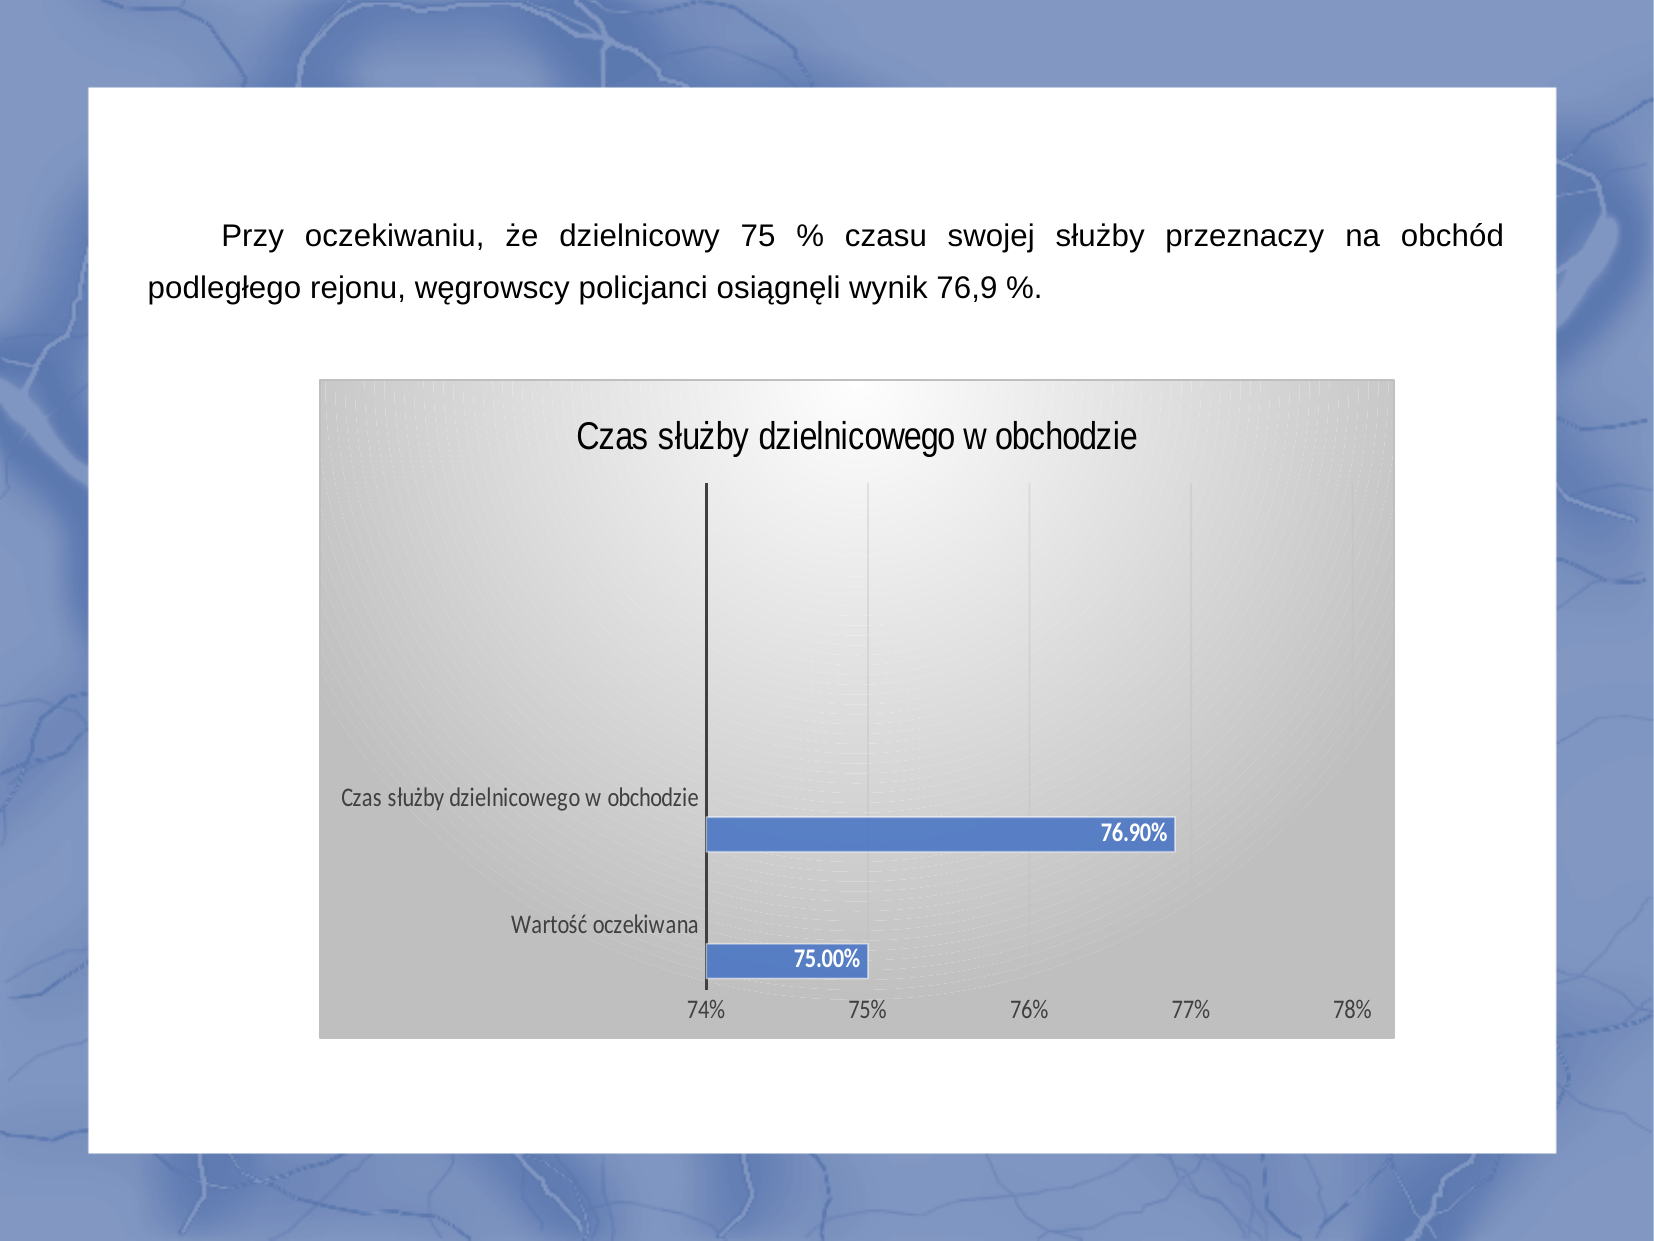

# Przy oczekiwaniu, że dzielnicowy 75 % czasu swojej służby przeznaczy na obchód podległego rejonu, węgrowscy policjanci osiągnęli wynik 76,9 %.
### Chart: Czas służby dzielnicowego w obchodzie
| Category | Kolumna3 | Kolumna1 | Kolumna2 |
|---|---|---|---|
| Wartość oczekiwana | 0.75 | None | None |
| Czas służby dzielnicowego w obchodzie | 0.769 | None | None |
| None | None | None | None |
| None | None | None | None |